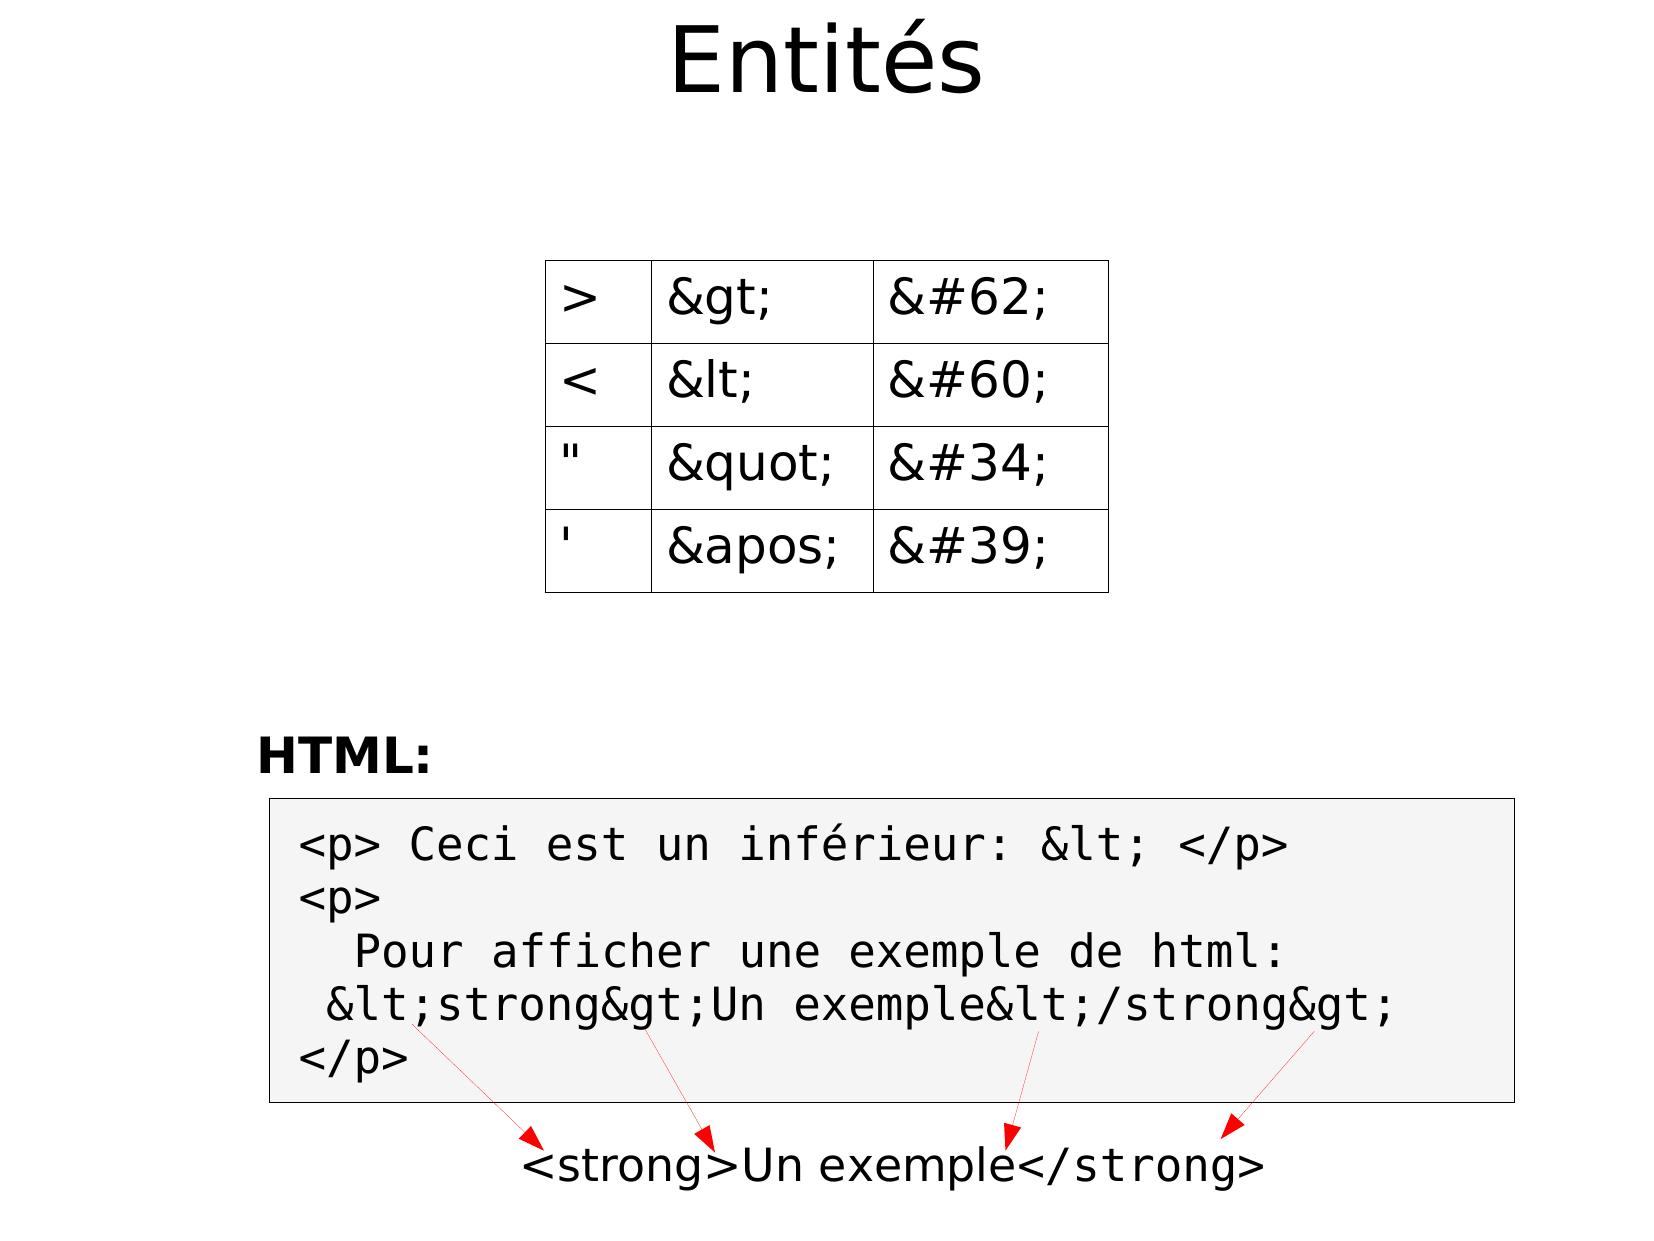

# Entités
| > | &gt; | &#62; |
| --- | --- | --- |
| < | &lt; | &#60; |
| " | &quot; | &#34; |
| ' | &apos; | &#39; |
HTML:
<p> Ceci est un inférieur: &lt; </p>
<p>
 Pour afficher une exemple de html:
 &lt;strong&gt;Un exemple&lt;/strong&gt;
</p>
<strong>Un exemple</strong>